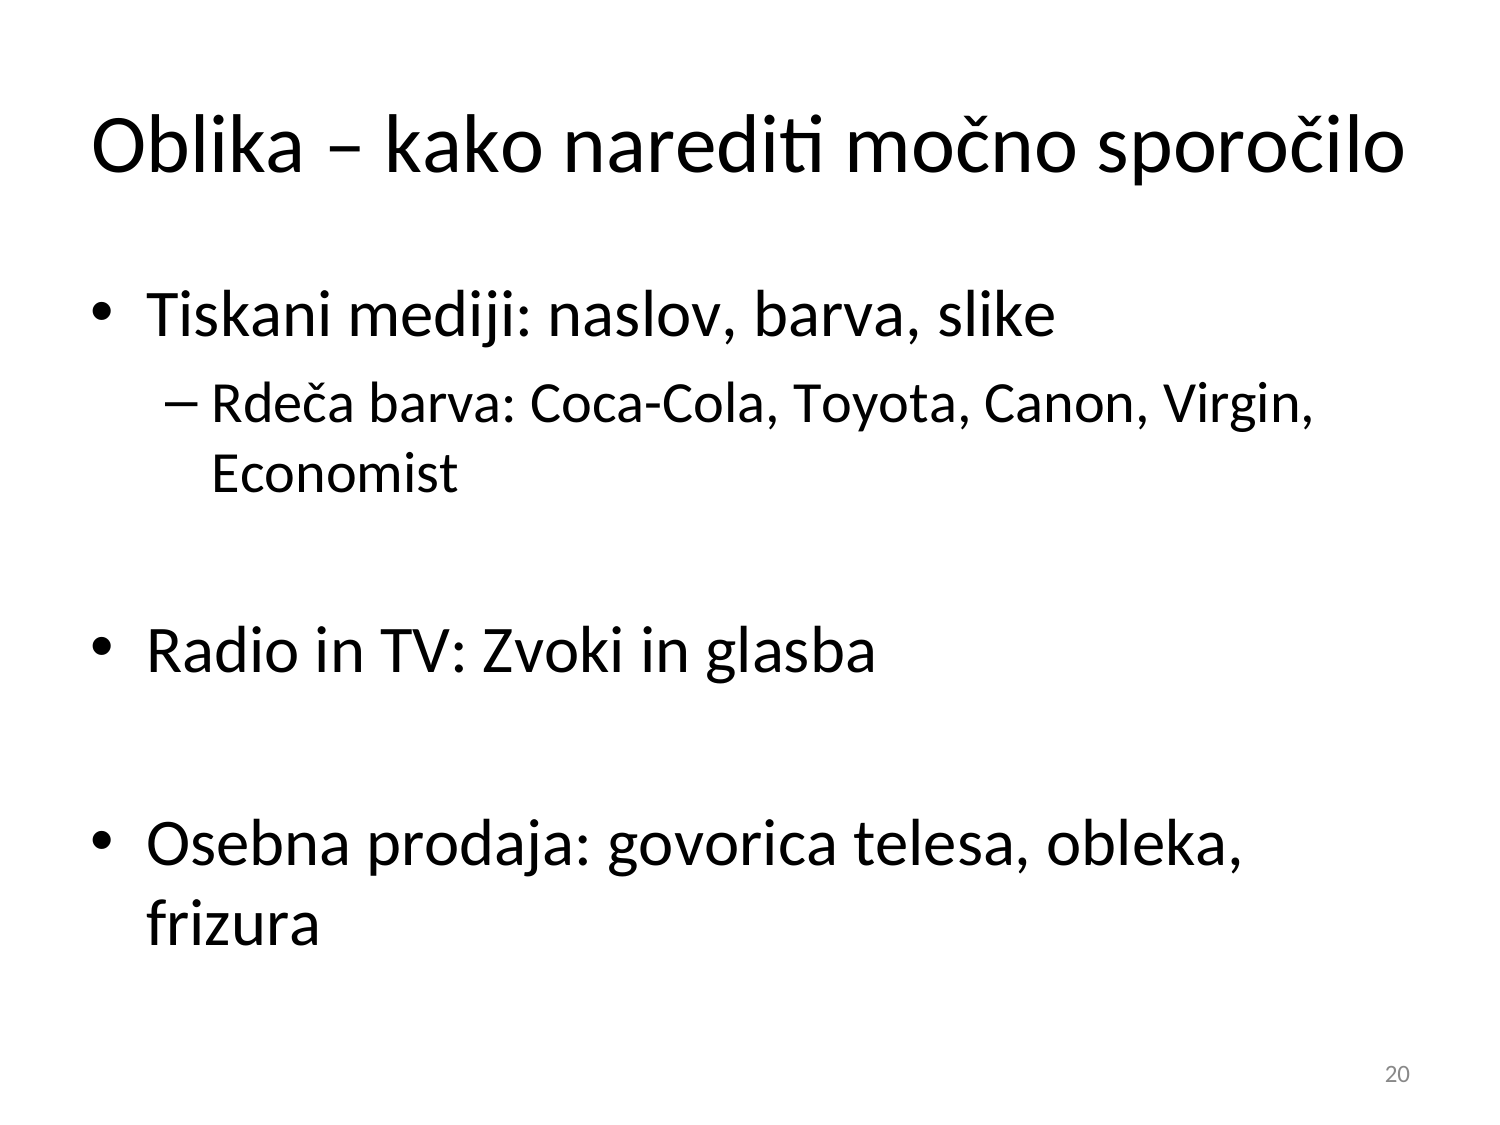

# Oblika – kako narediti močno sporočilo
Tiskani mediji: naslov, barva, slike
Rdeča barva: Coca-Cola, Toyota, Canon, Virgin, Economist
Radio in TV: Zvoki in glasba
Osebna prodaja: govorica telesa, obleka, frizura